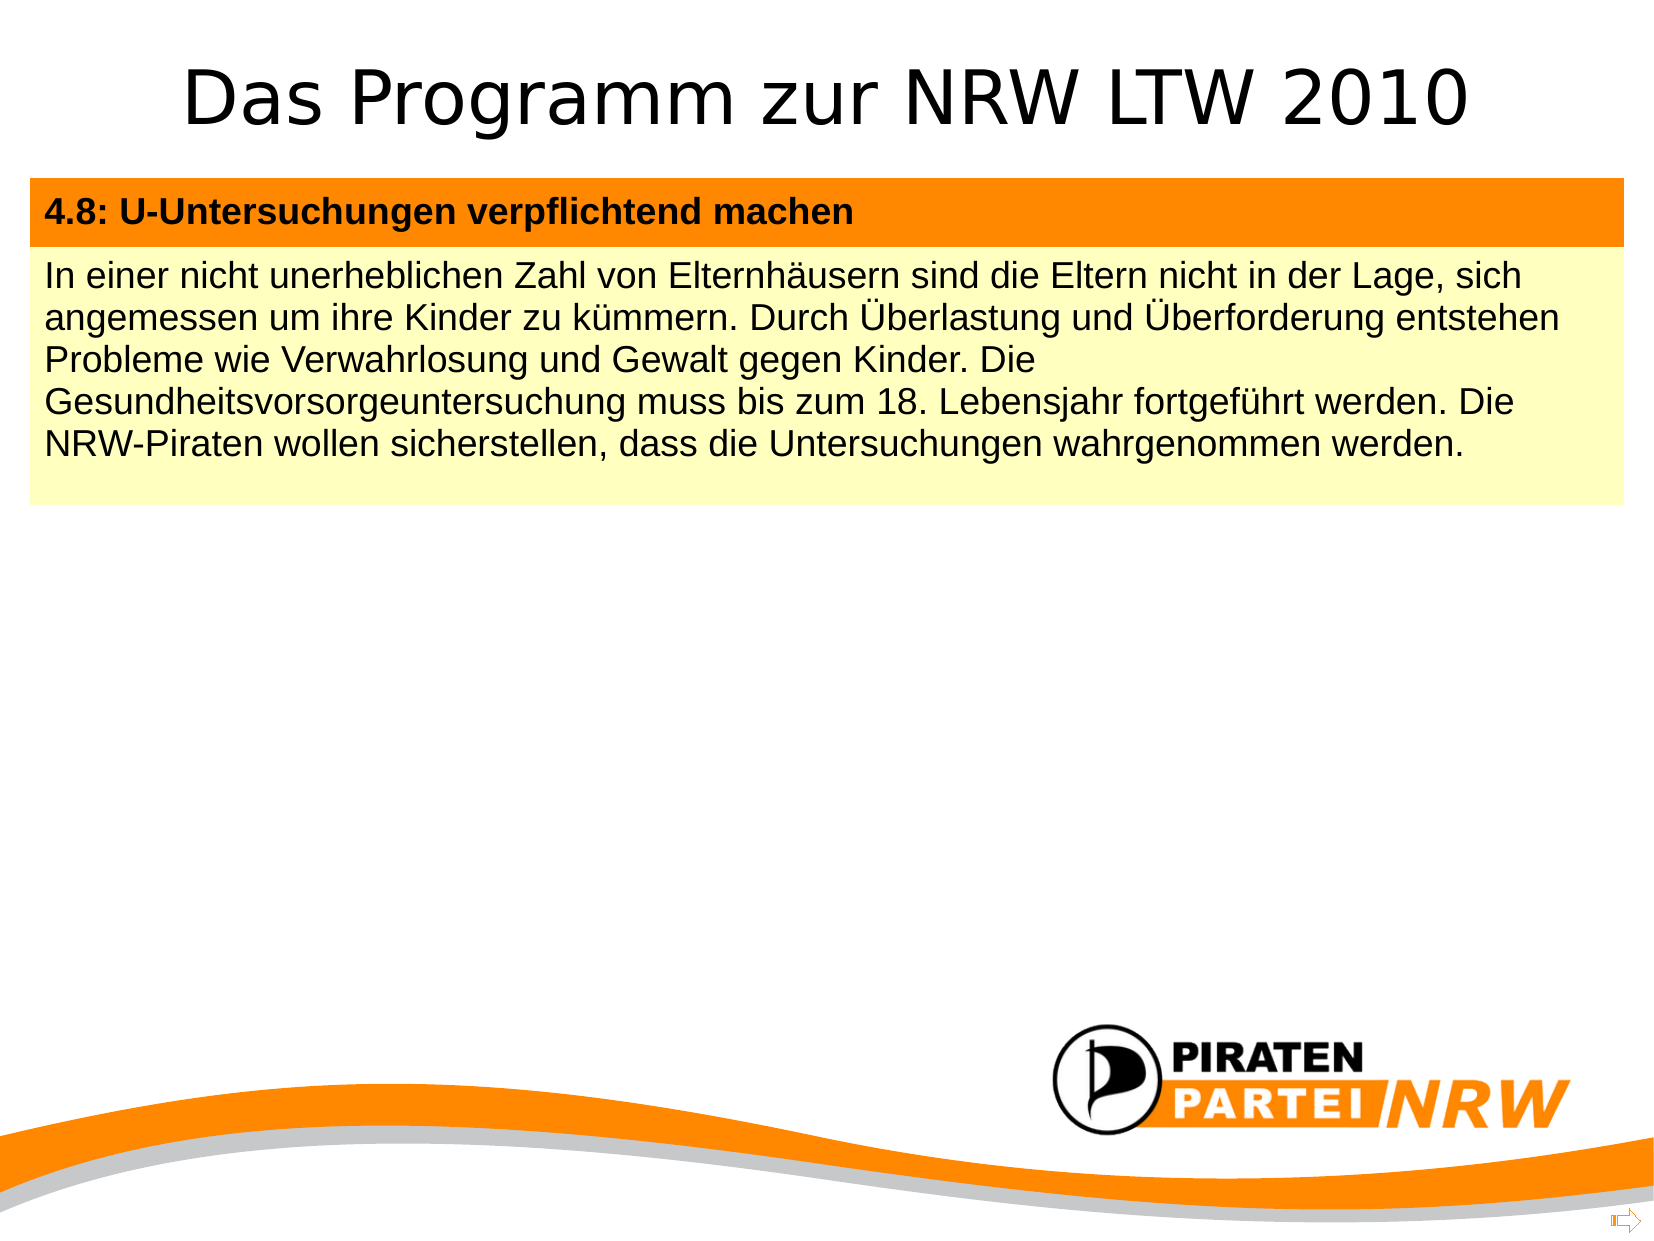

# Das Programm zur NRW LTW 2010
| 4.8: ﻿U-Untersuchungen verpflichtend machen |
| --- |
| In einer nicht unerheblichen Zahl von Elternhäusern sind die Eltern nicht in der Lage, sich angemessen um ihre Kinder zu kümmern. Durch Überlastung und Überforderung entstehen Probleme wie Verwahrlosung und Gewalt gegen Kinder. Die Gesundheitsvorsorgeuntersuchung muss bis zum 18. Lebensjahr fortgeführt werden. Die NRW-Piraten wollen sicherstellen, dass die Untersuchungen wahrgenommen werden. |